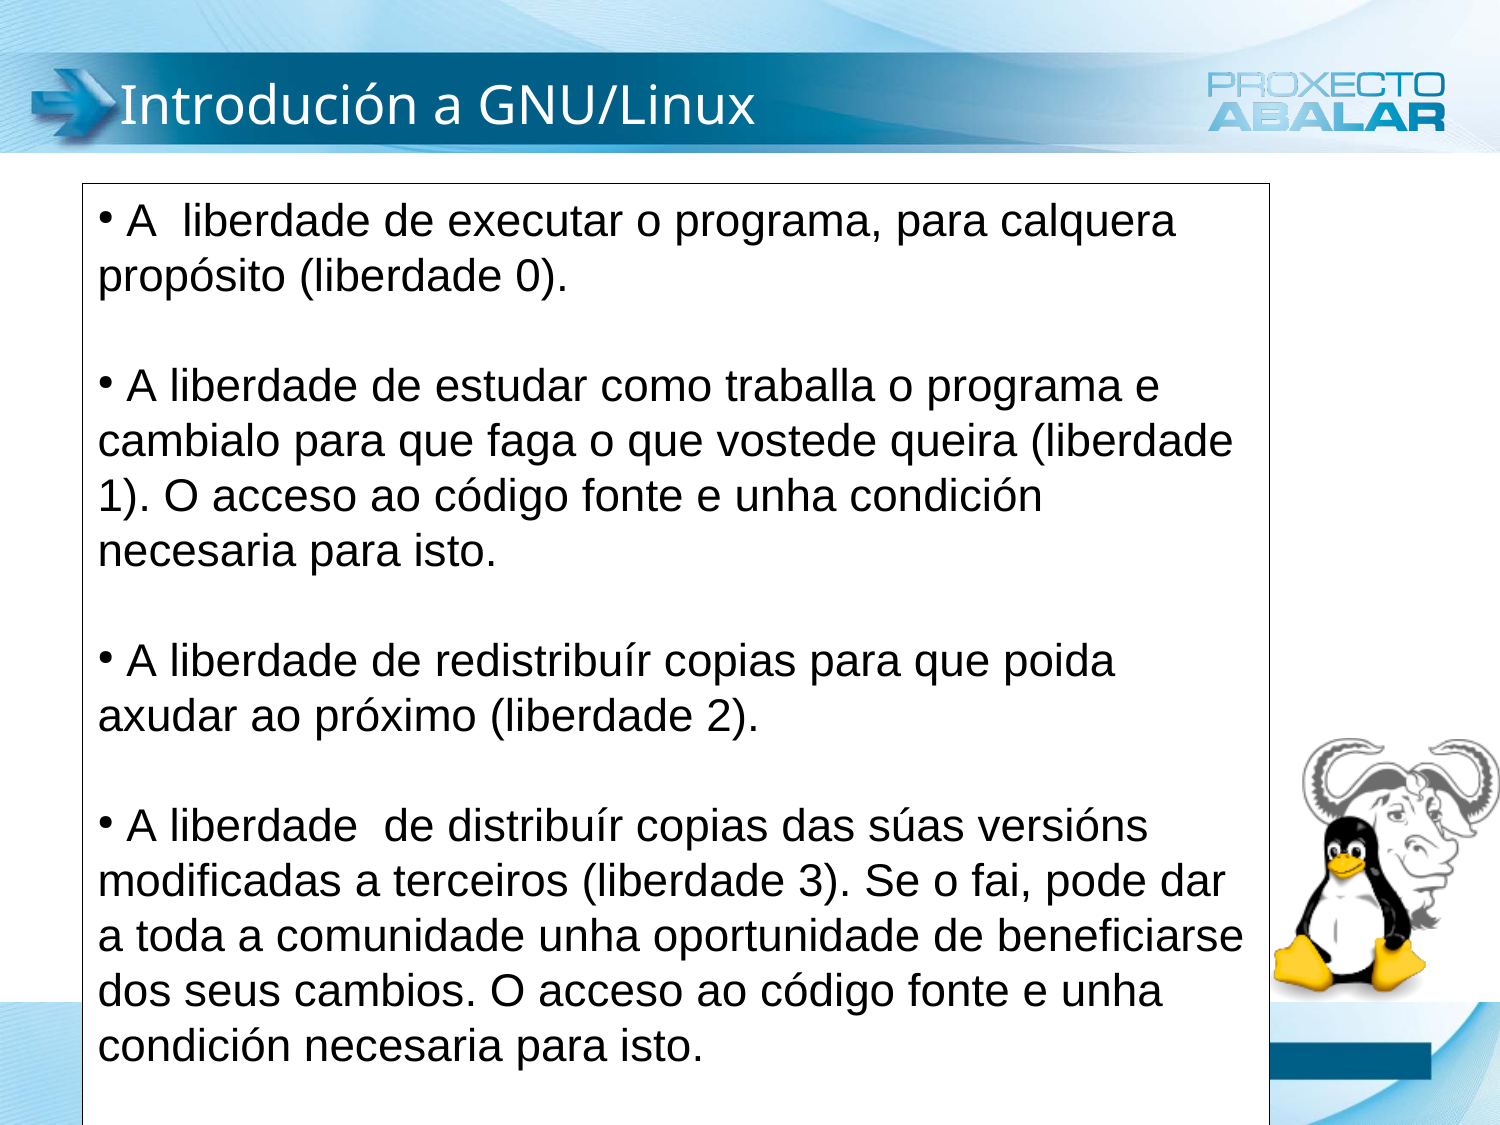

Introdución a GNU/Linux
 A liberdade de executar o programa, para calquera propósito (liberdade 0).
 A liberdade de estudar como traballa o programa e cambialo para que faga o que vostede queira (liberdade 1). O acceso ao código fonte e unha condición necesaria para isto.
 A liberdade de redistribuír copias para que poida axudar ao próximo (liberdade 2).
 A liberdade de distribuír copias das súas versións modificadas a terceiros (liberdade 3). Se o fai, pode dar a toda a comunidade unha oportunidade de beneficiarse dos seus cambios. O acceso ao código fonte e unha condición necesaria para isto.